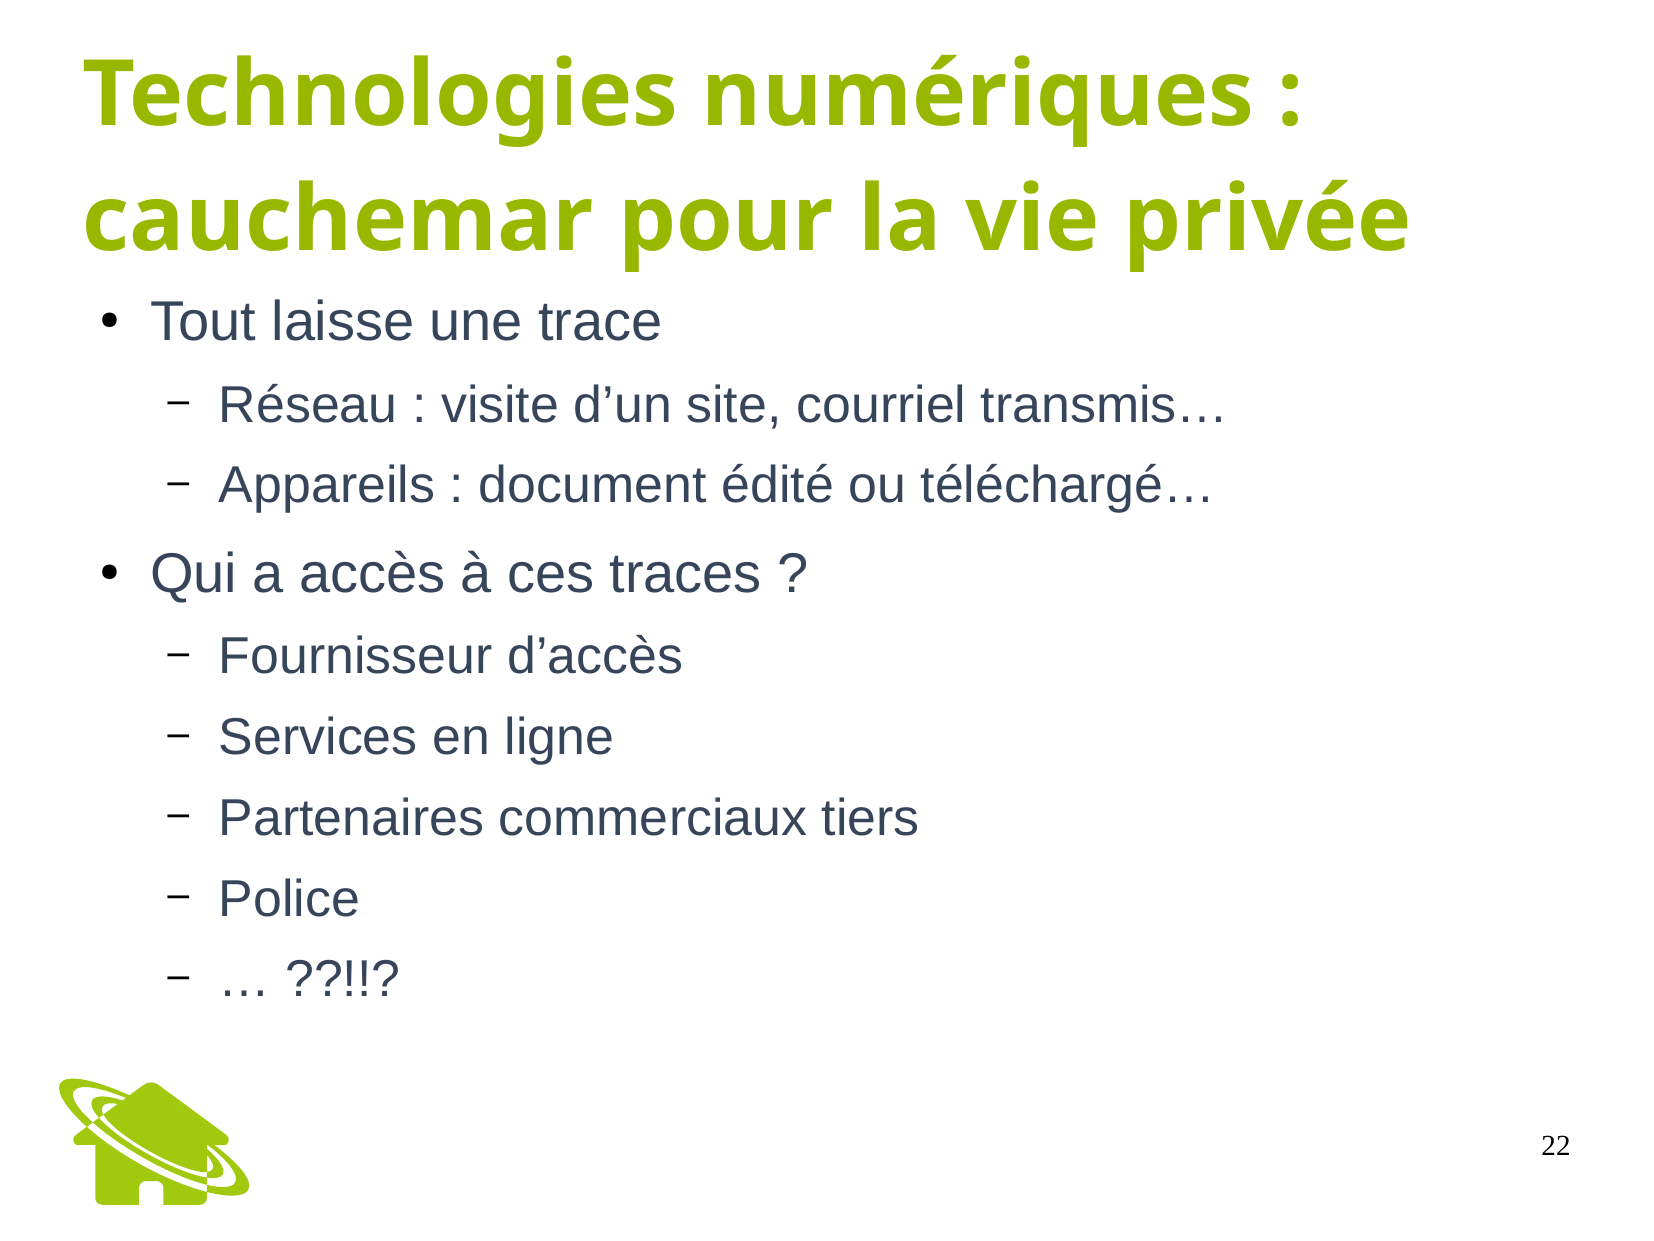

# Technologies numériques : cauchemar pour la vie privée
Tout laisse une trace
Réseau : visite d’un site, courriel transmis…
Appareils : document édité ou téléchargé…
Qui a accès à ces traces ?
Fournisseur d’accès
Services en ligne
Partenaires commerciaux tiers
Police
… ??!!?
22